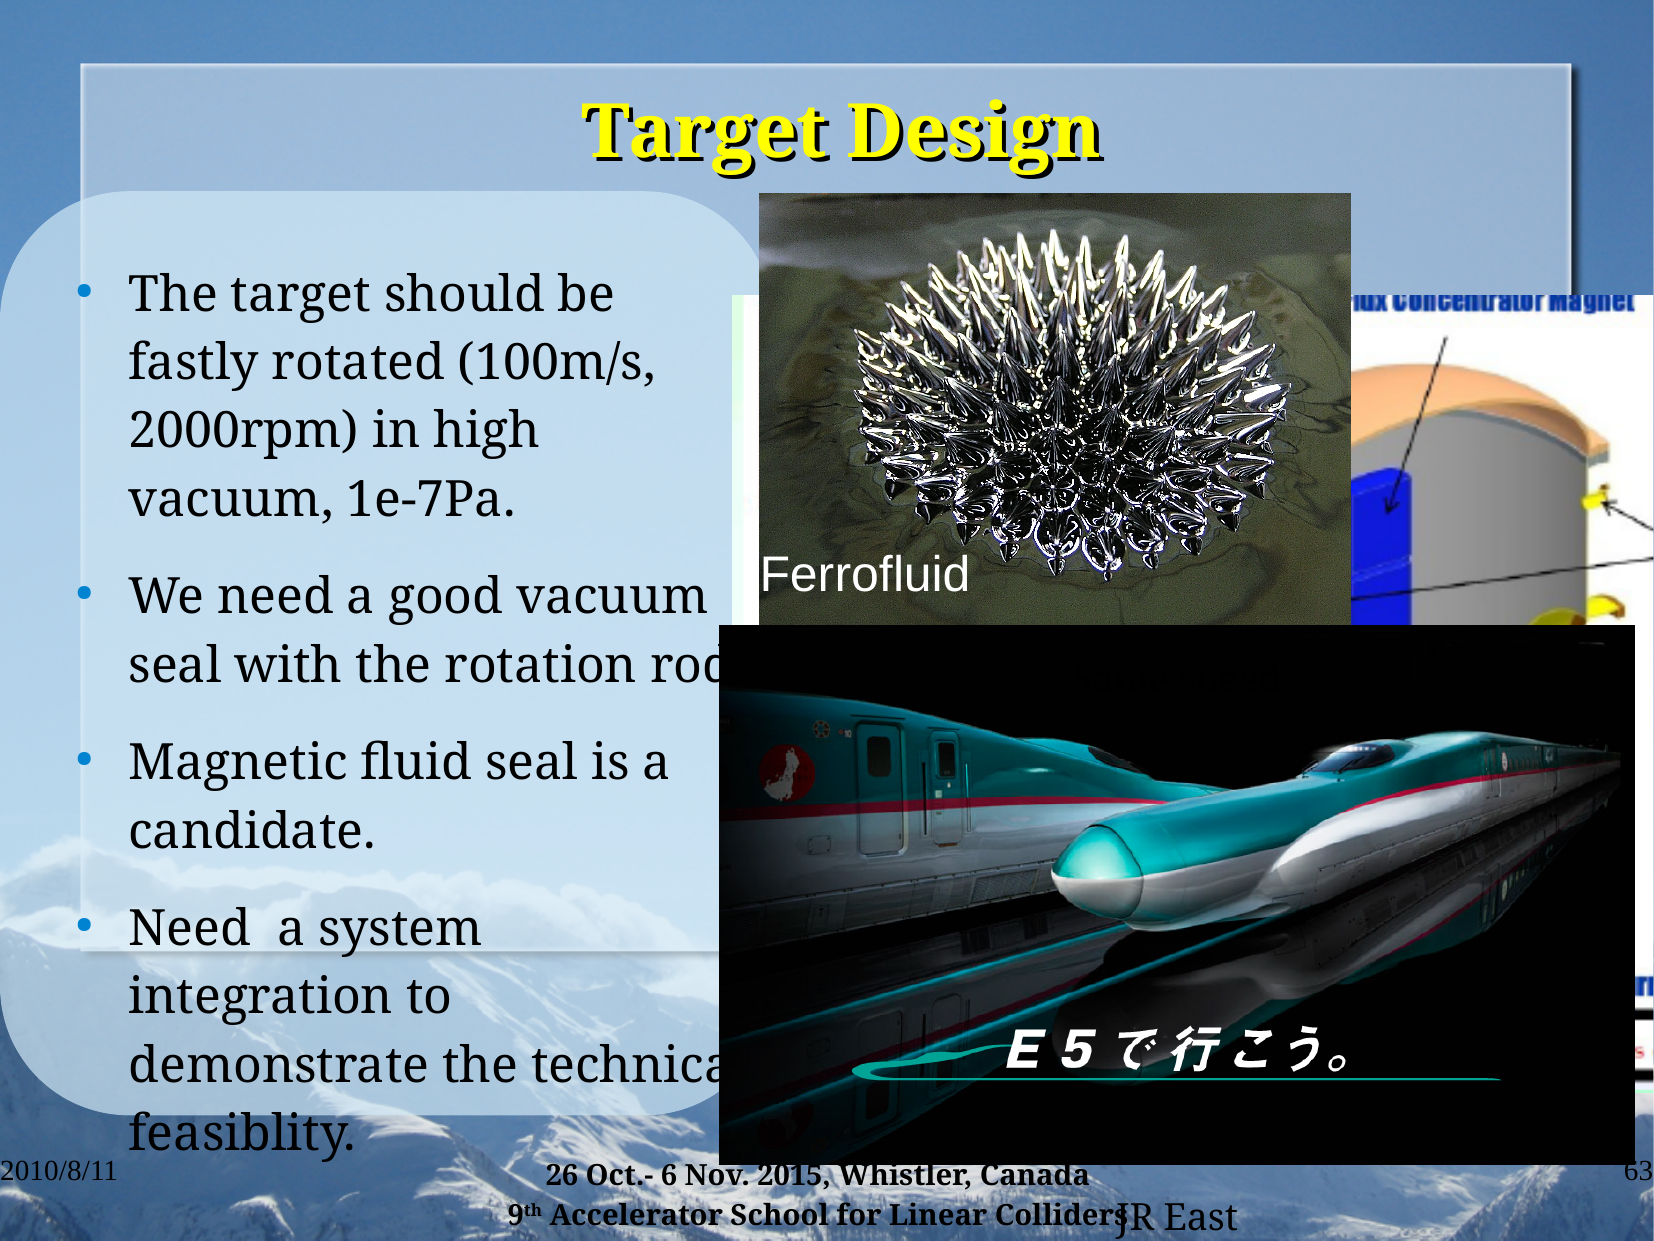

# Target Design
Ferrofluid
The target should be fastly rotated (100m/s, 2000rpm) in high vacuum, 1e-7Pa.
We need a good vacuum seal with the rotation rod.
Magnetic fluid seal is a candidate.
Need a system integration to demonstrate the technical feasiblity.
Same speed
JR East
2010/8/11
63